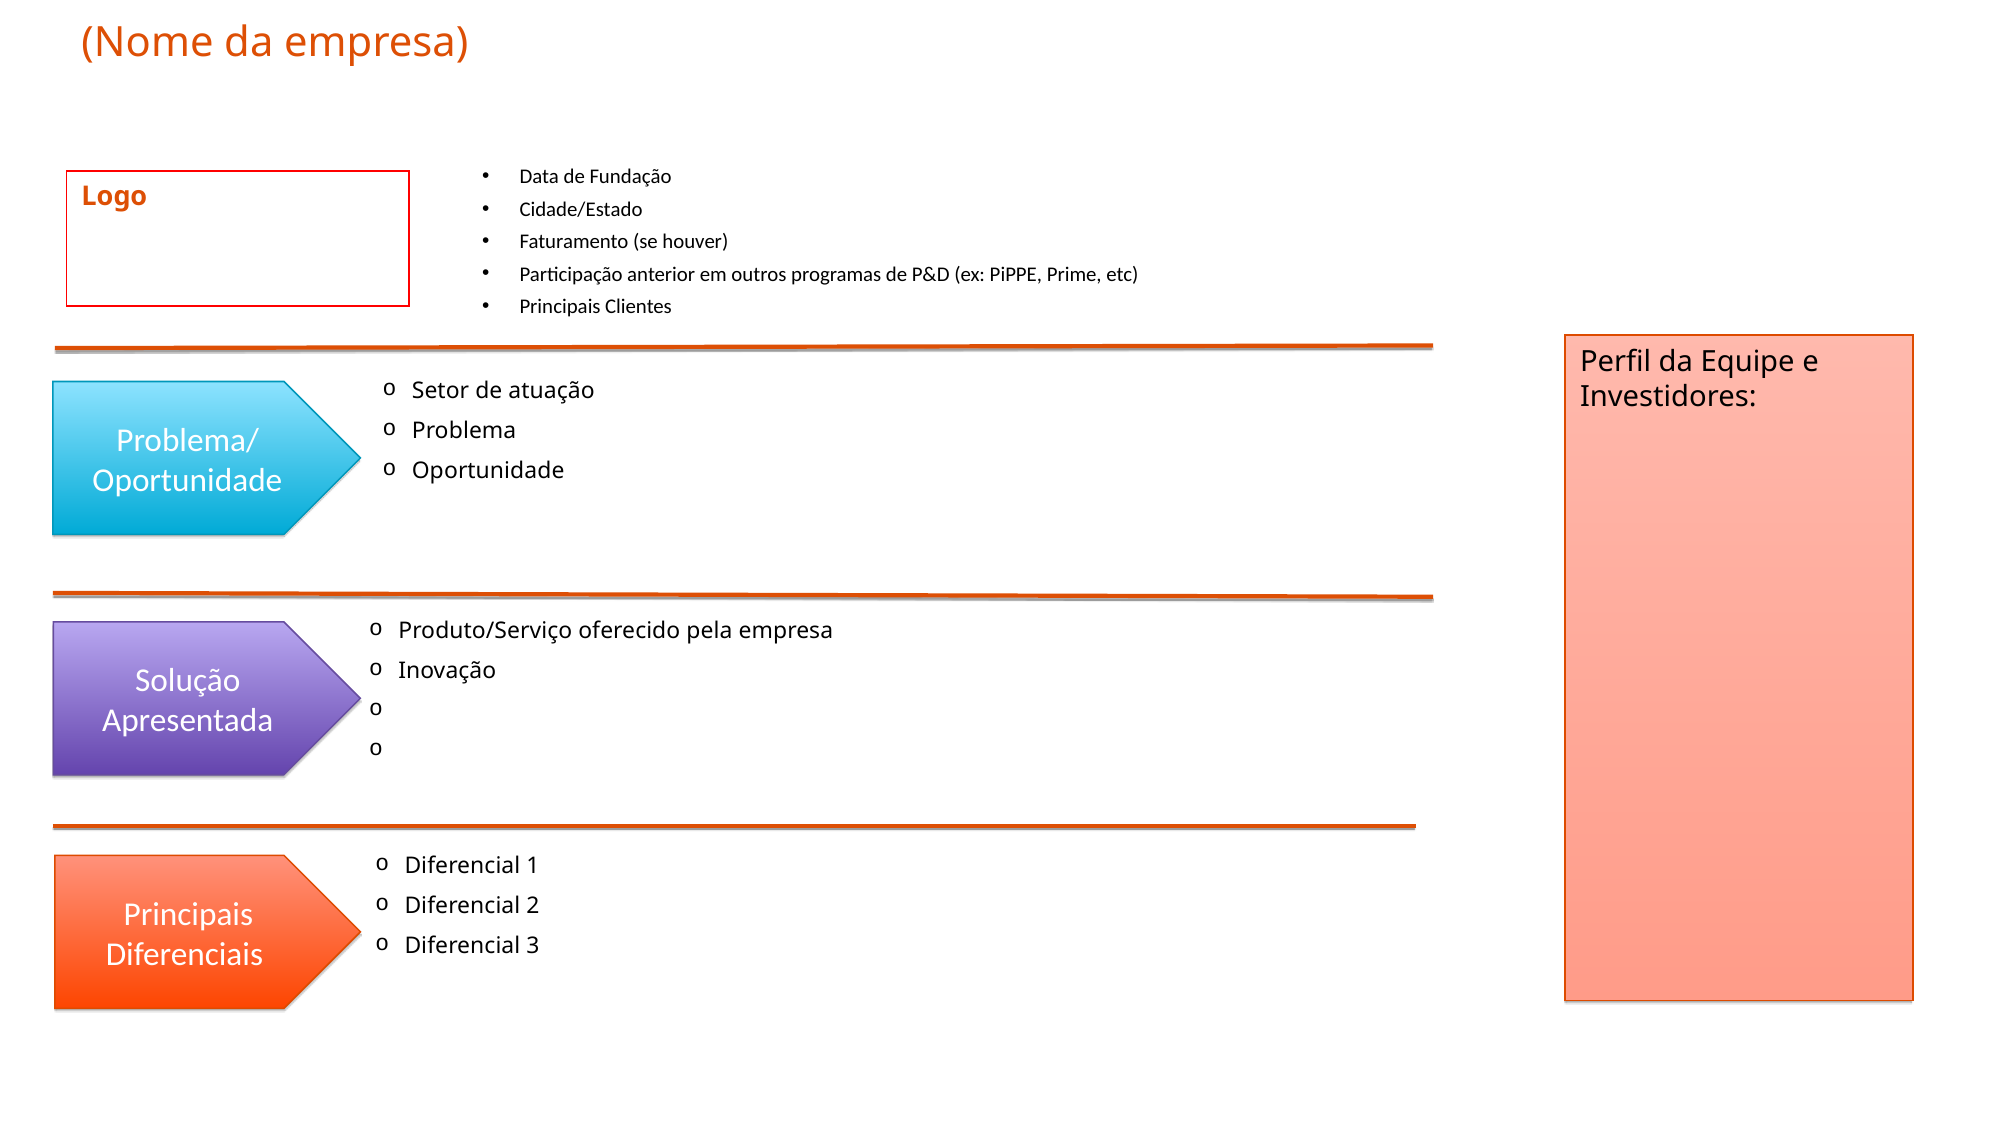

(Nome da empresa)
Data de Fundação
Cidade/Estado
Faturamento (se houver)
Participação anterior em outros programas de P&D (ex: PiPPE, Prime, etc)
Principais Clientes
Logo
Perfil da Equipe e Investidores:
Setor de atuação
Problema
Oportunidade
Problema/ Oportunidade
Produto/Serviço oferecido pela empresa
Inovação
Solução Apresentada
Diferencial 1
Diferencial 2
Diferencial 3
Principais Diferenciais